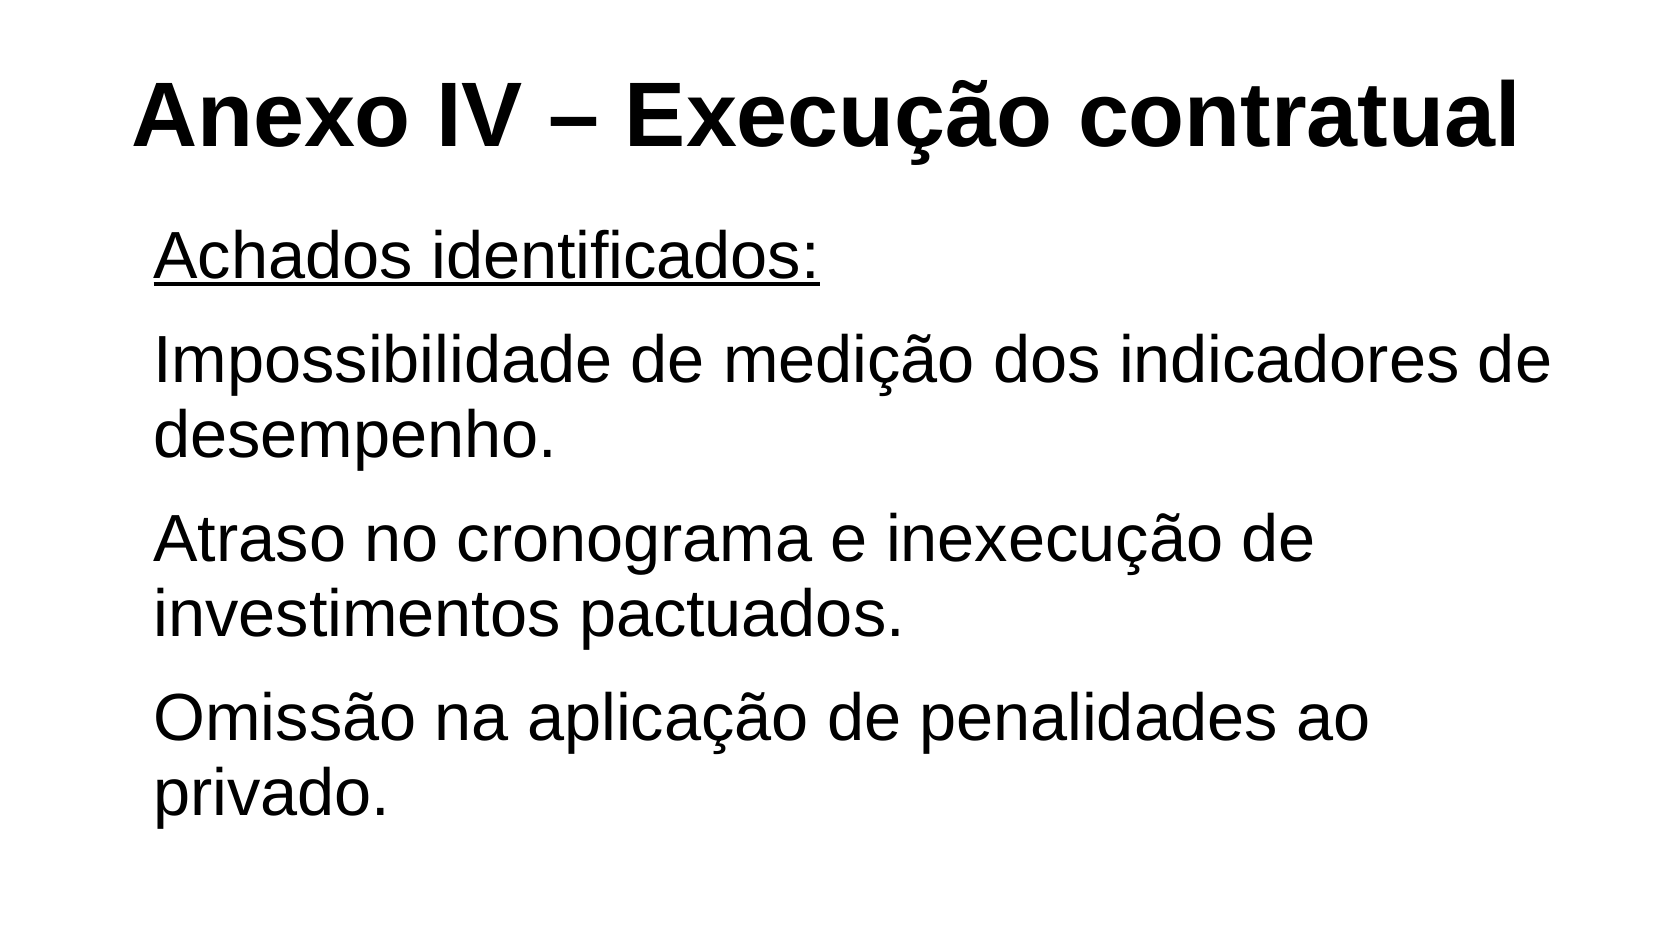

# Anexo IV – Execução contratual
Achados identificados:
Impossibilidade de medição dos indicadores de desempenho.
Atraso no cronograma e inexecução de investimentos pactuados.
Omissão na aplicação de penalidades ao privado.